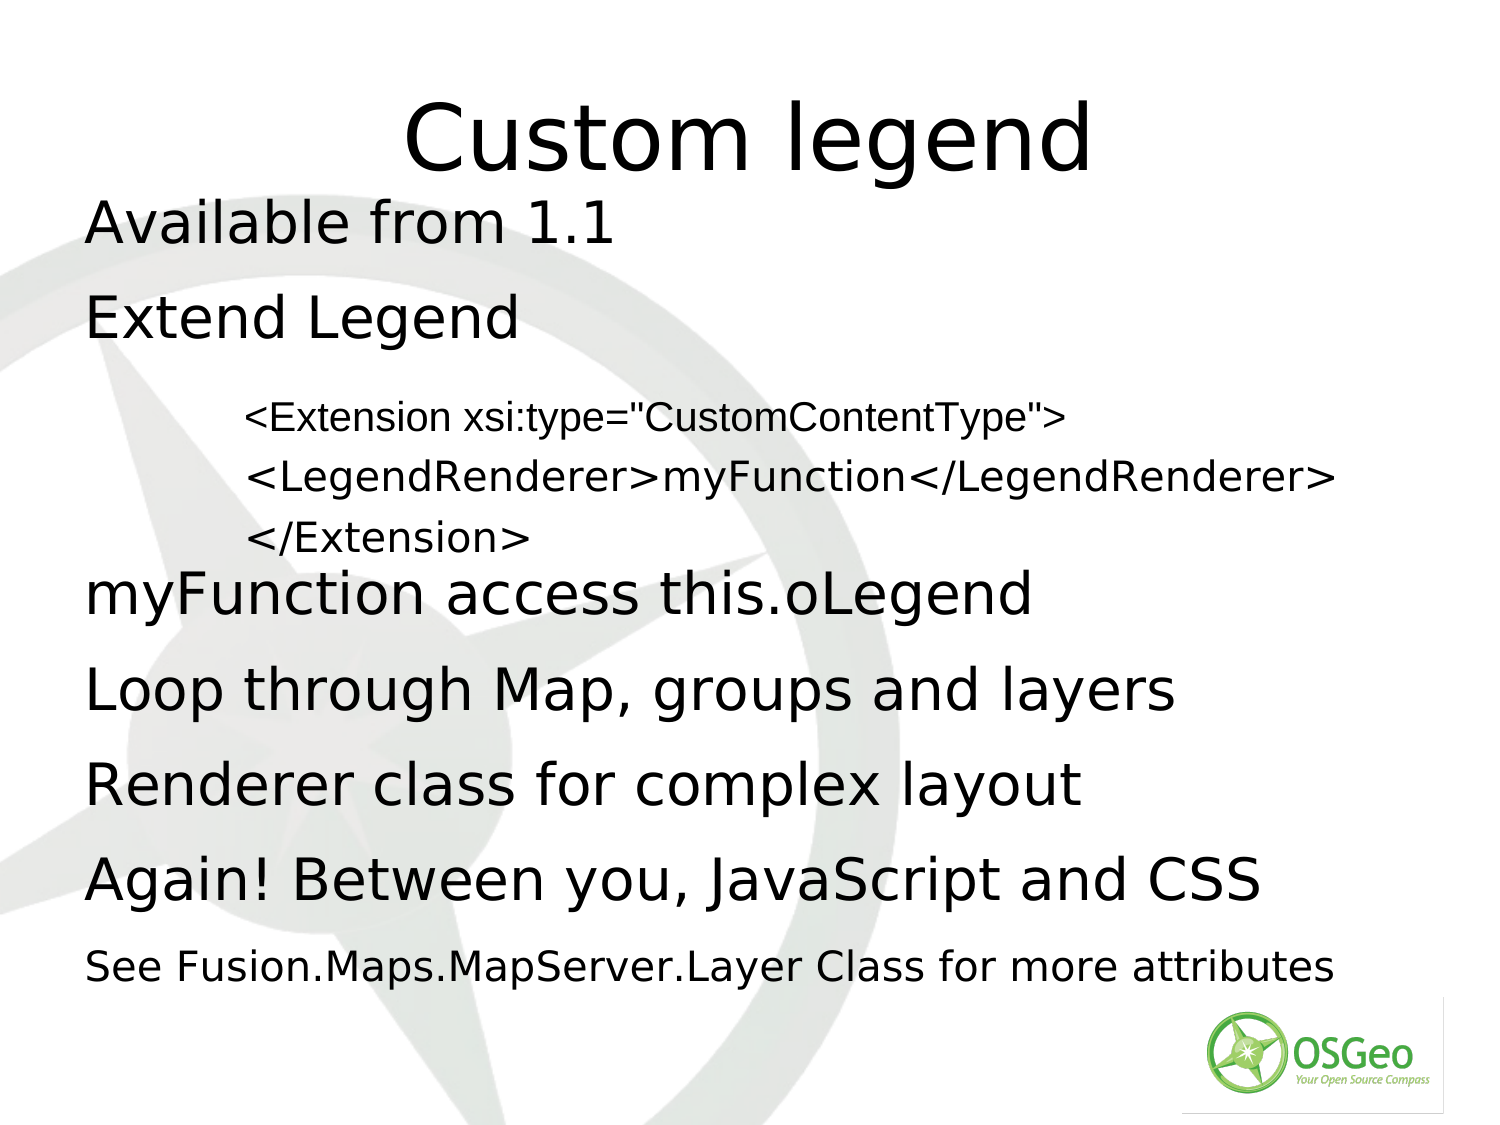

# Custom legend
Available from 1.1
Extend Legend
<Extension xsi:type="CustomContentType">
<LegendRenderer>myFunction</LegendRenderer>
</Extension>
myFunction access this.oLegend
Loop through Map, groups and layers
Renderer class for complex layout
Again! Between you, JavaScript and CSS
See Fusion.Maps.MapServer.Layer Class for more attributes